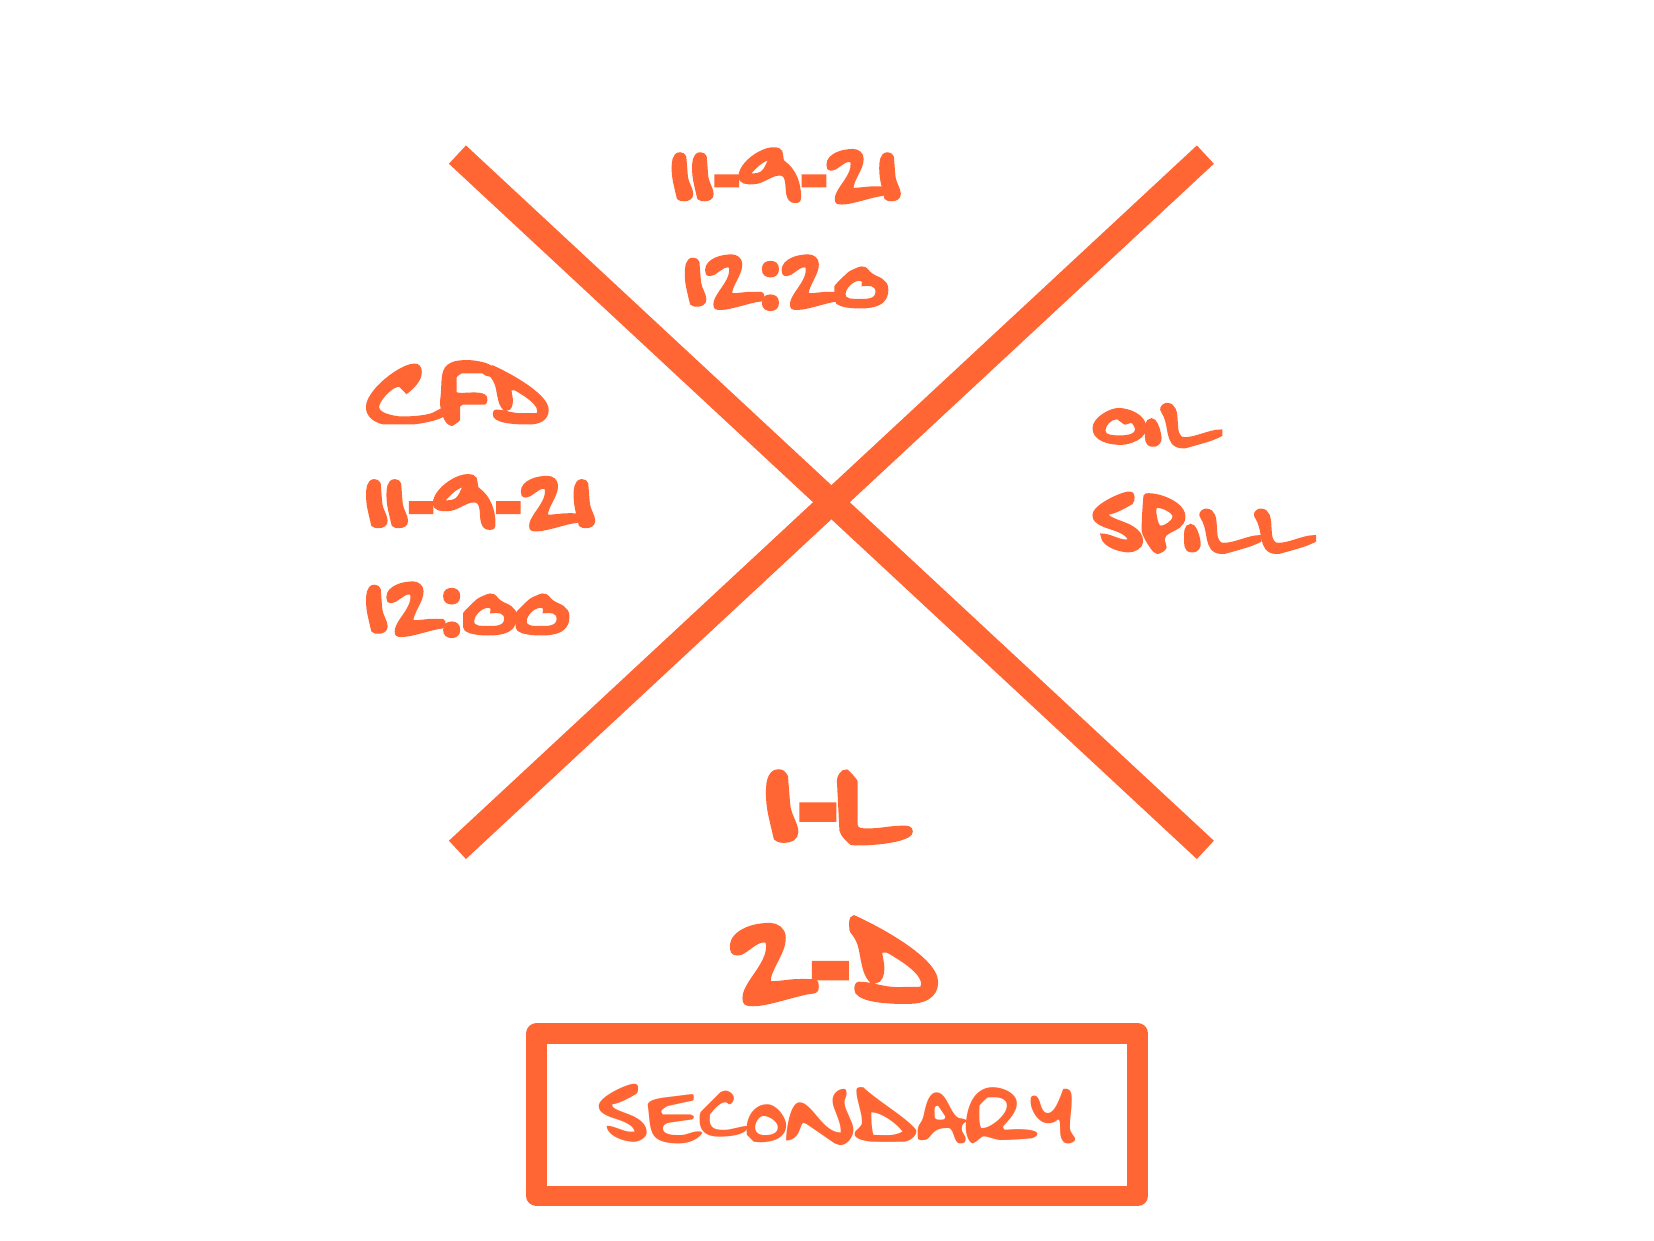

11-9-21
12:20
CFD
11-9-21
12:00
Oil
Spill
1-L
2-D
Secondary